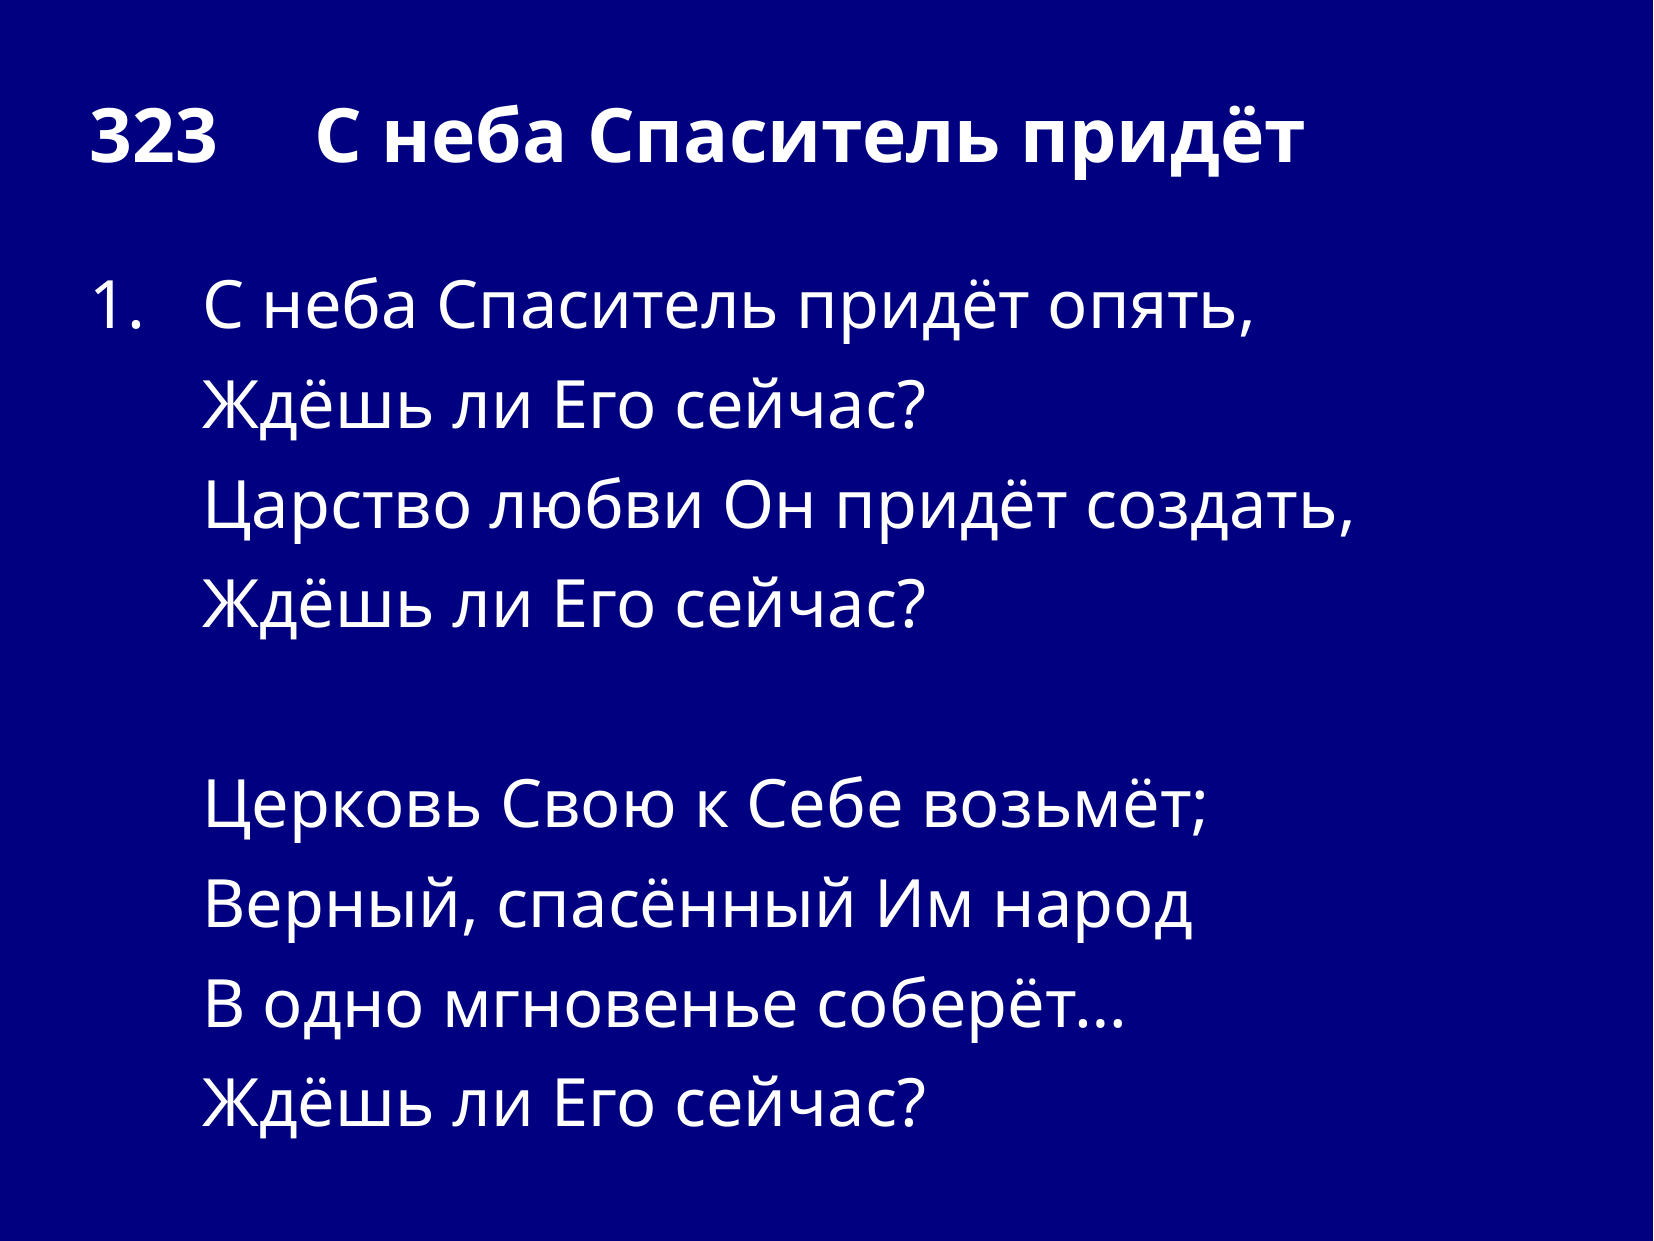

323	С неба Спаситель придёт
1.	С неба Спаситель придёт опять,
	Ждёшь ли Его сейчас?
	Царство любви Он придёт создать,
	Ждёшь ли Его сейчас?
	Церковь Свою к Себе возьмёт;
	Верный, спасённый Им народ
	В одно мгновенье соберёт…
	Ждёшь ли Его сейчас?